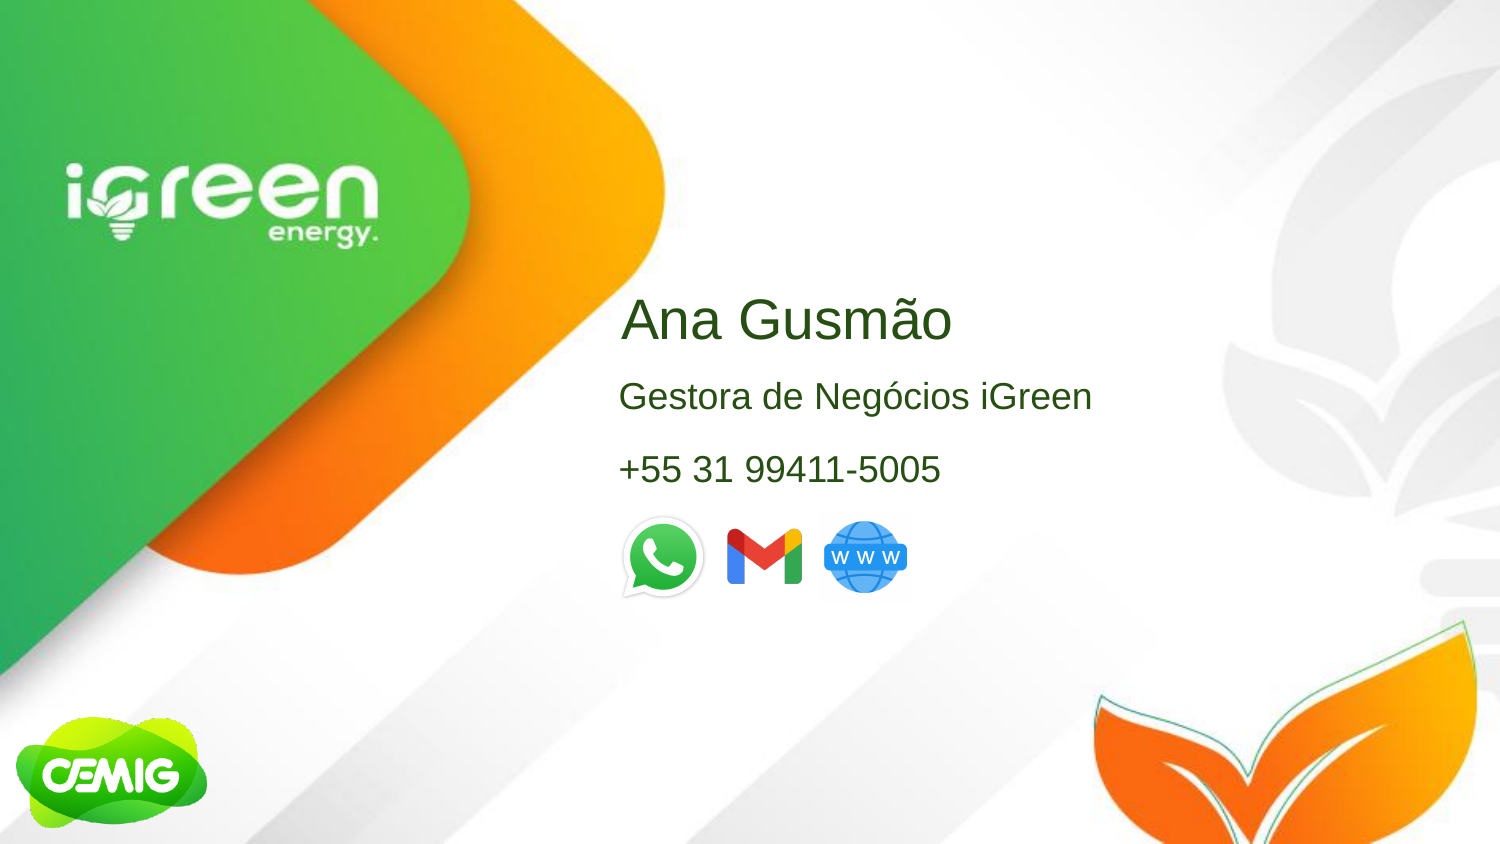

# Ana Gusmão
Gestora de Negócios iGreen
+55 31 99411-5005